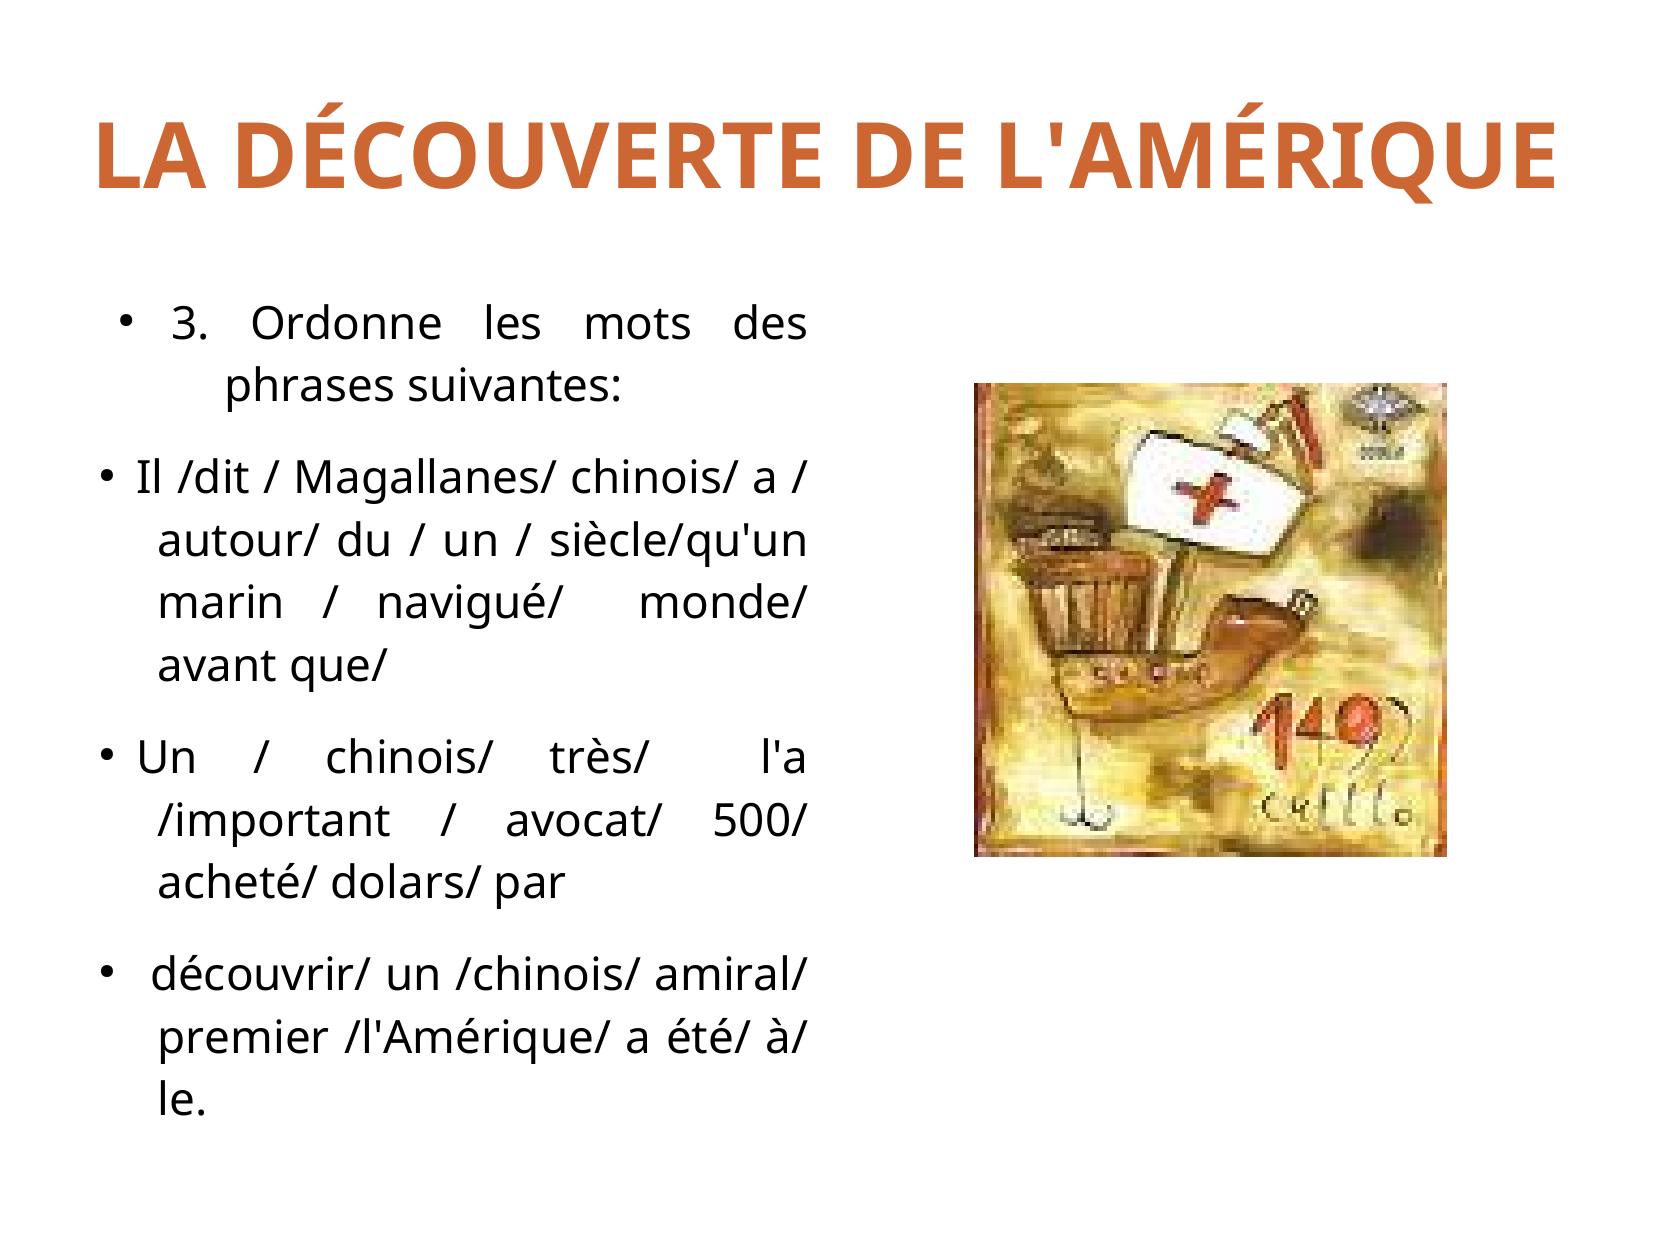

# LA DÉCOUVERTE DE L'AMÉRIQUE
3. Ordonne les mots des phrases suivantes:
Il /dit / Magallanes/ chinois/ a / autour/ du / un / siècle/qu'un marin / navigué/ monde/ avant que/
Un / chinois/ très/ l'a /important / avocat/ 500/ acheté/ dolars/ par
 découvrir/ un /chinois/ amiral/ premier /l'Amérique/ a été/ à/ le.